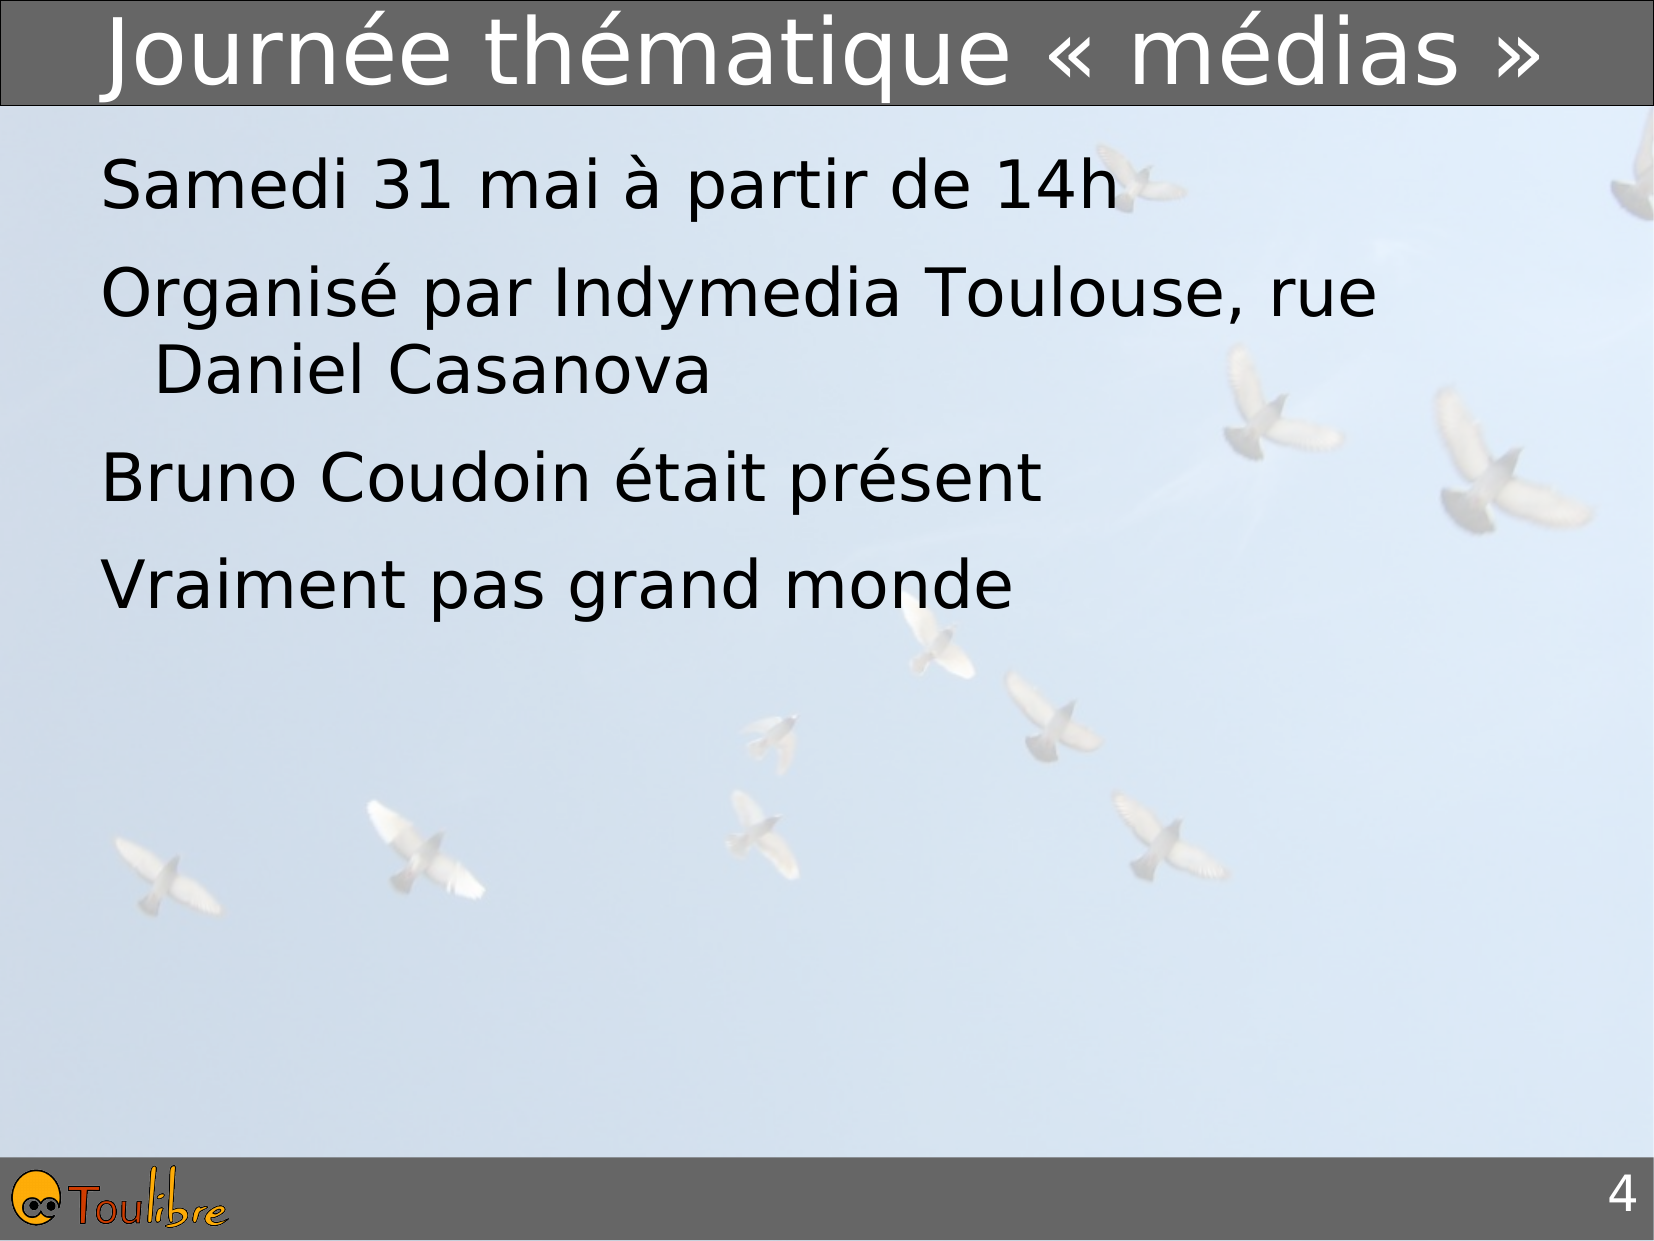

# Journée thématique « médias »
Samedi 31 mai à partir de 14h
Organisé par Indymedia Toulouse, rue Daniel Casanova
Bruno Coudoin était présent
Vraiment pas grand monde